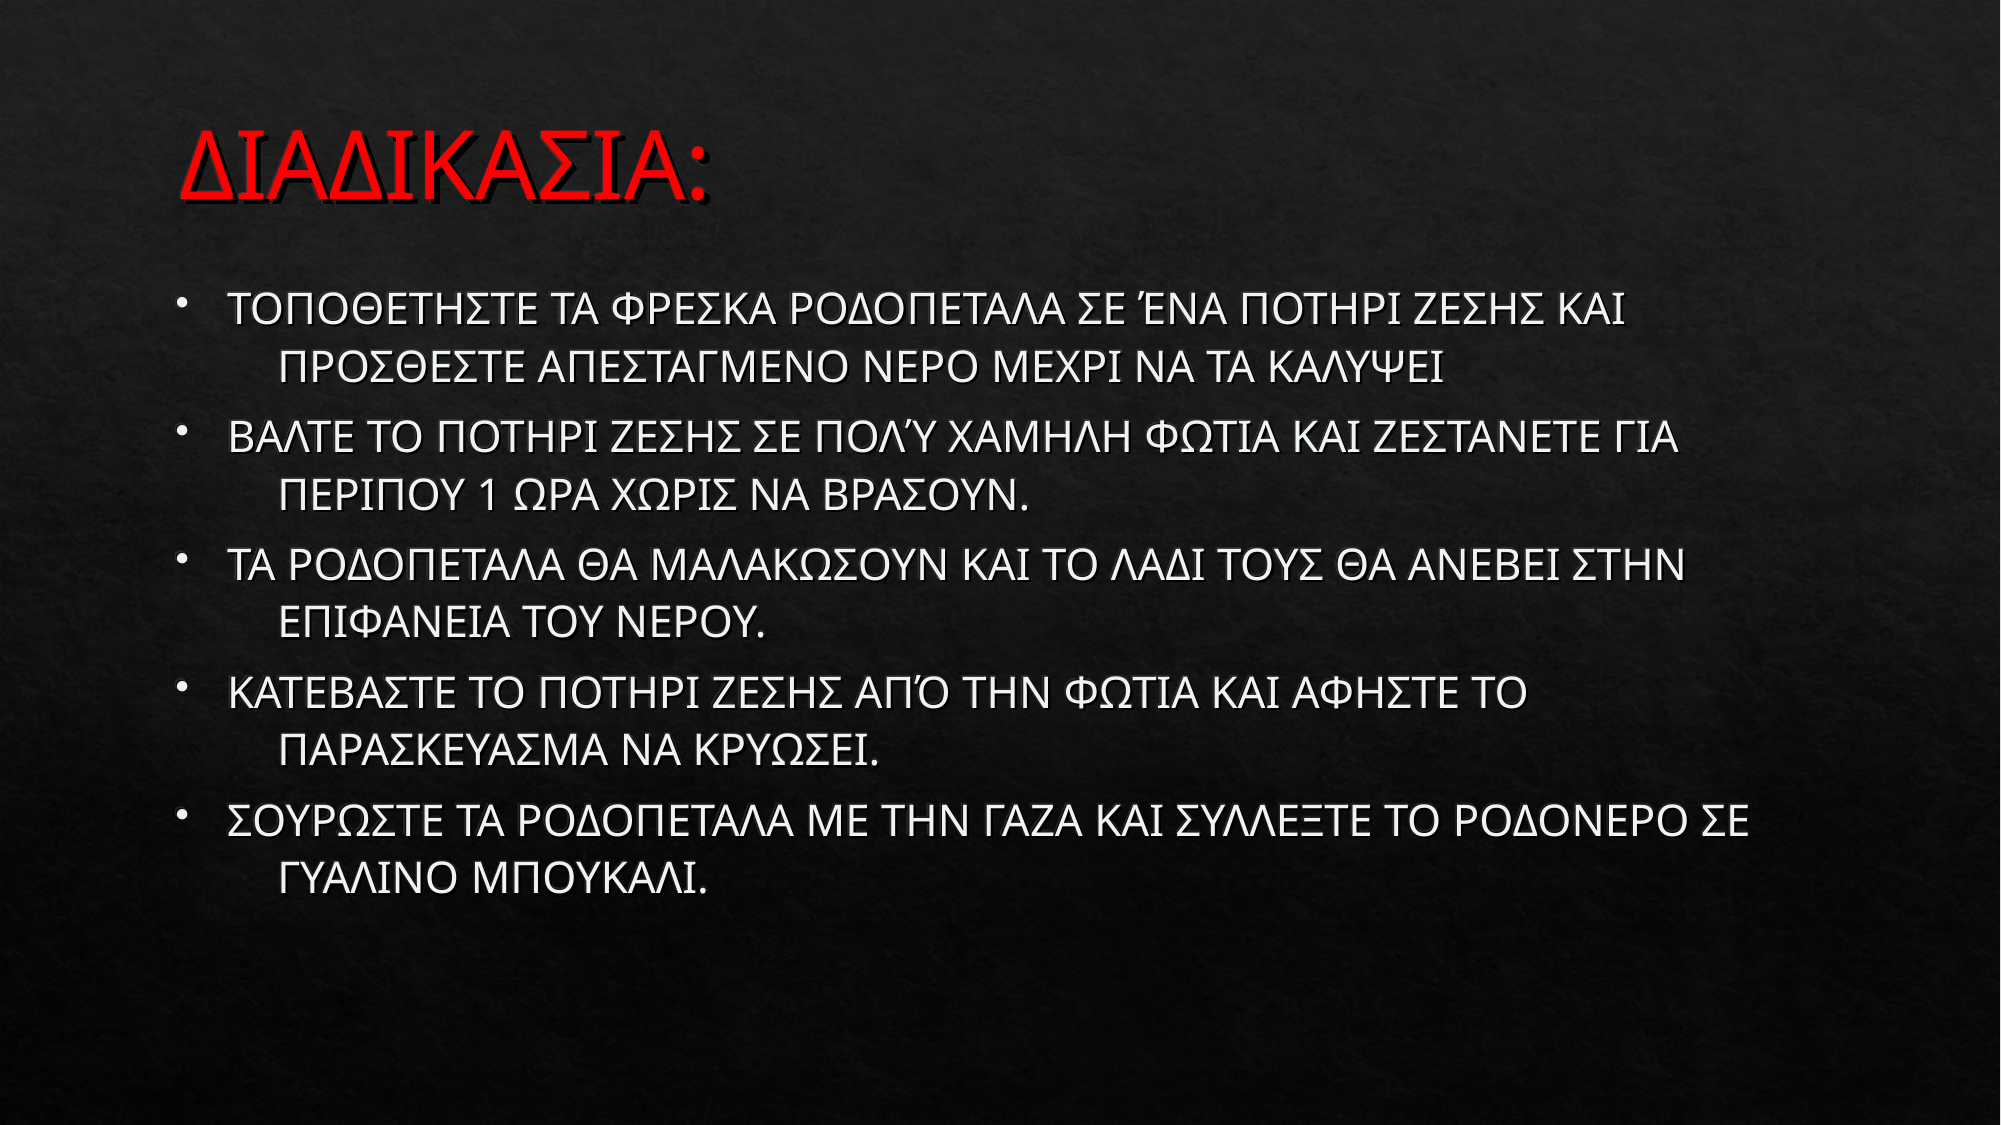

# ΔΙΑΔΙΚΑΣΙΑ:
ΤΟΠΟΘΕΤΗΣΤΕ ΤΑ ΦΡΕΣΚΑ ΡΟΔΟΠΕΤΑΛΑ ΣΕ ΈΝΑ ΠΟΤΗΡΙ ΖΕΣΗΣ ΚΑΙ ΠΡΟΣΘΕΣΤΕ ΑΠΕΣΤΑΓΜΕΝΟ ΝΕΡΟ ΜΕΧΡΙ ΝΑ ΤΑ ΚΑΛΥΨΕΙ
ΒΑΛΤΕ ΤΟ ΠΟΤΗΡΙ ΖΕΣΗΣ ΣΕ ΠΟΛΎ ΧΑΜΗΛΗ ΦΩΤΙΑ ΚΑΙ ΖΕΣΤΑΝΕΤΕ ΓΙΑ ΠΕΡΙΠΟΥ 1 ΩΡΑ ΧΩΡΙΣ ΝΑ ΒΡΑΣΟΥΝ.
ΤΑ ΡΟΔΟΠΕΤΑΛΑ ΘΑ ΜΑΛΑΚΩΣΟΥΝ ΚΑΙ ΤΟ ΛΑΔΙ ΤΟΥΣ ΘΑ ΑΝΕΒΕΙ ΣΤΗΝ ΕΠΙΦΑΝΕΙΑ ΤΟΥ ΝΕΡΟΥ.
ΚΑΤΕΒΑΣΤΕ ΤΟ ΠΟΤΗΡΙ ΖΕΣΗΣ ΑΠΌ ΤΗΝ ΦΩΤΙΑ ΚΑΙ ΑΦΗΣΤΕ ΤΟ ΠΑΡΑΣΚΕΥΑΣΜΑ ΝΑ ΚΡΥΩΣΕΙ.
ΣΟΥΡΩΣΤΕ ΤΑ ΡΟΔΟΠΕΤΑΛΑ ΜΕ ΤΗΝ ΓΑΖΑ ΚΑΙ ΣΥΛΛΕΞΤΕ ΤΟ ΡΟΔΟΝΕΡΟ ΣΕ ΓΥΑΛΙΝΟ ΜΠΟΥΚΑΛΙ.